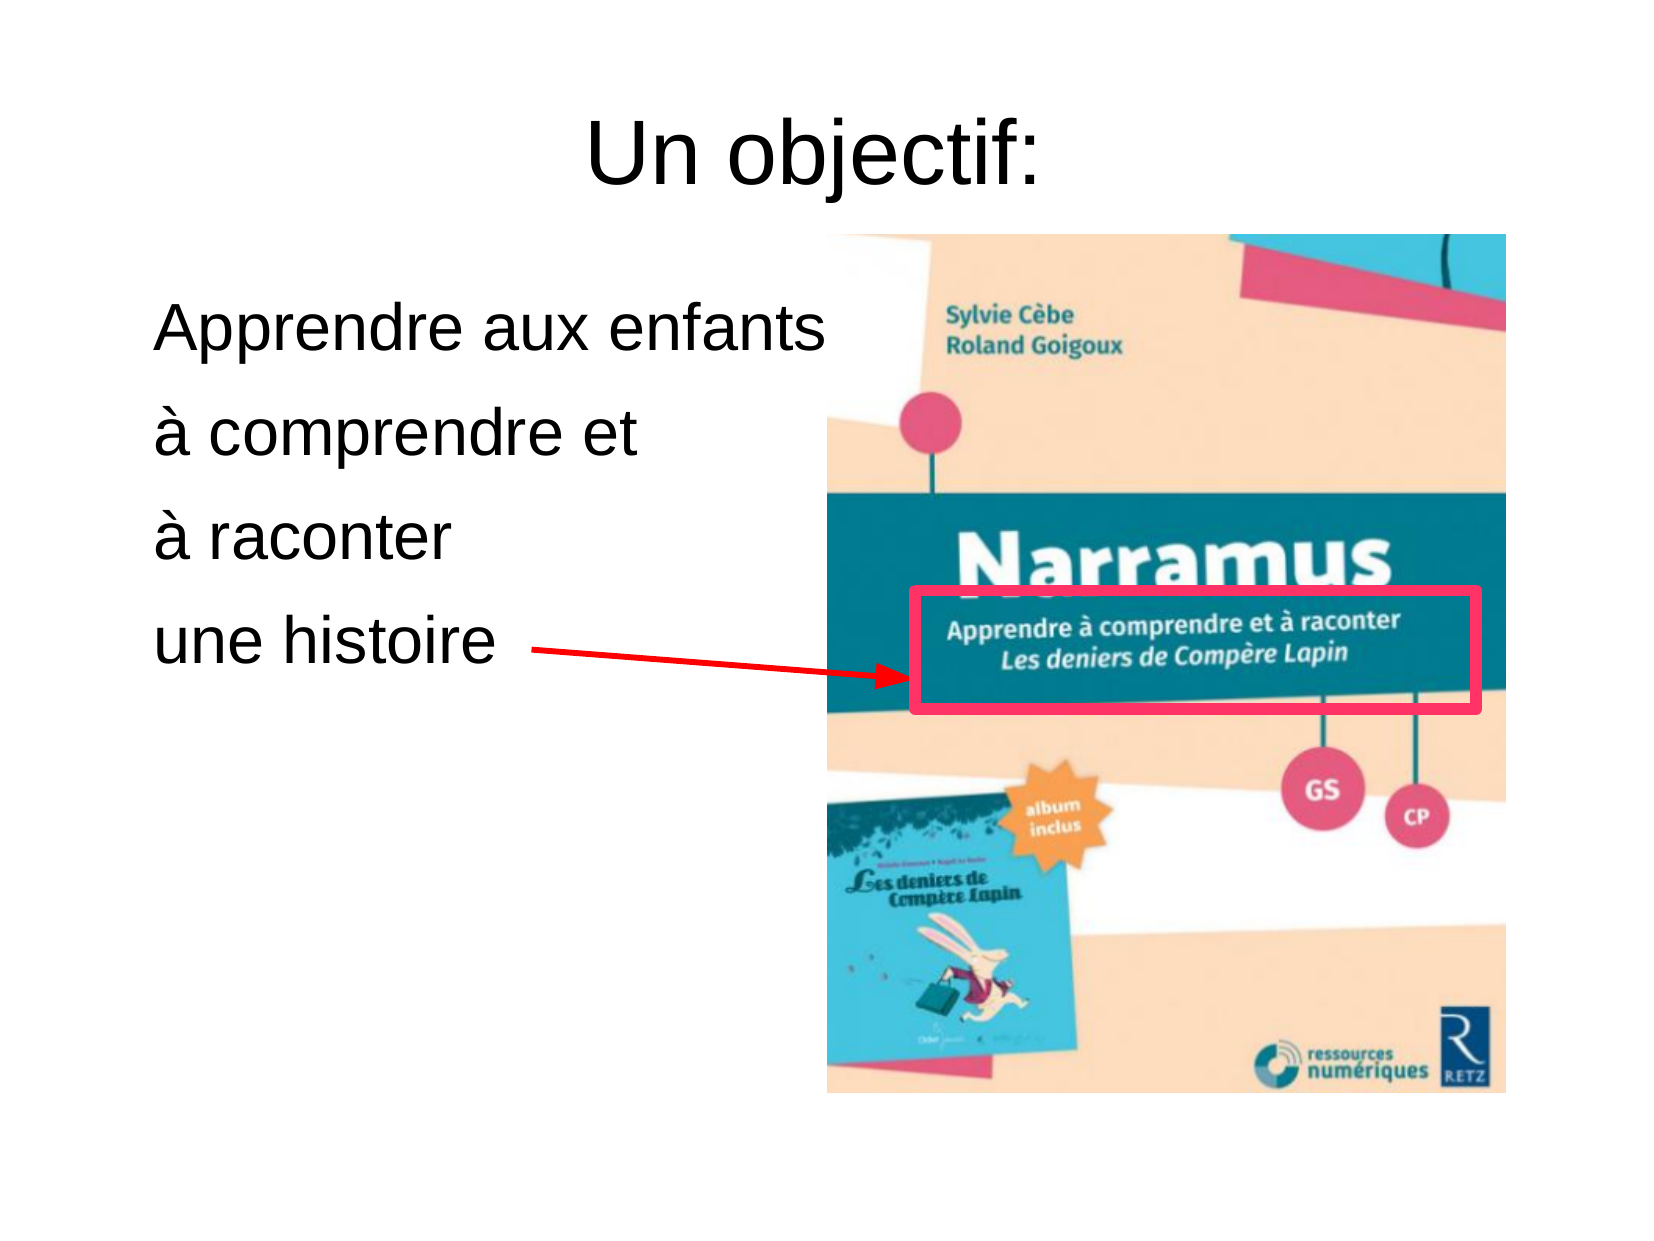

# Un objectif:
Apprendre aux enfants
à comprendre et
à raconter
une histoire